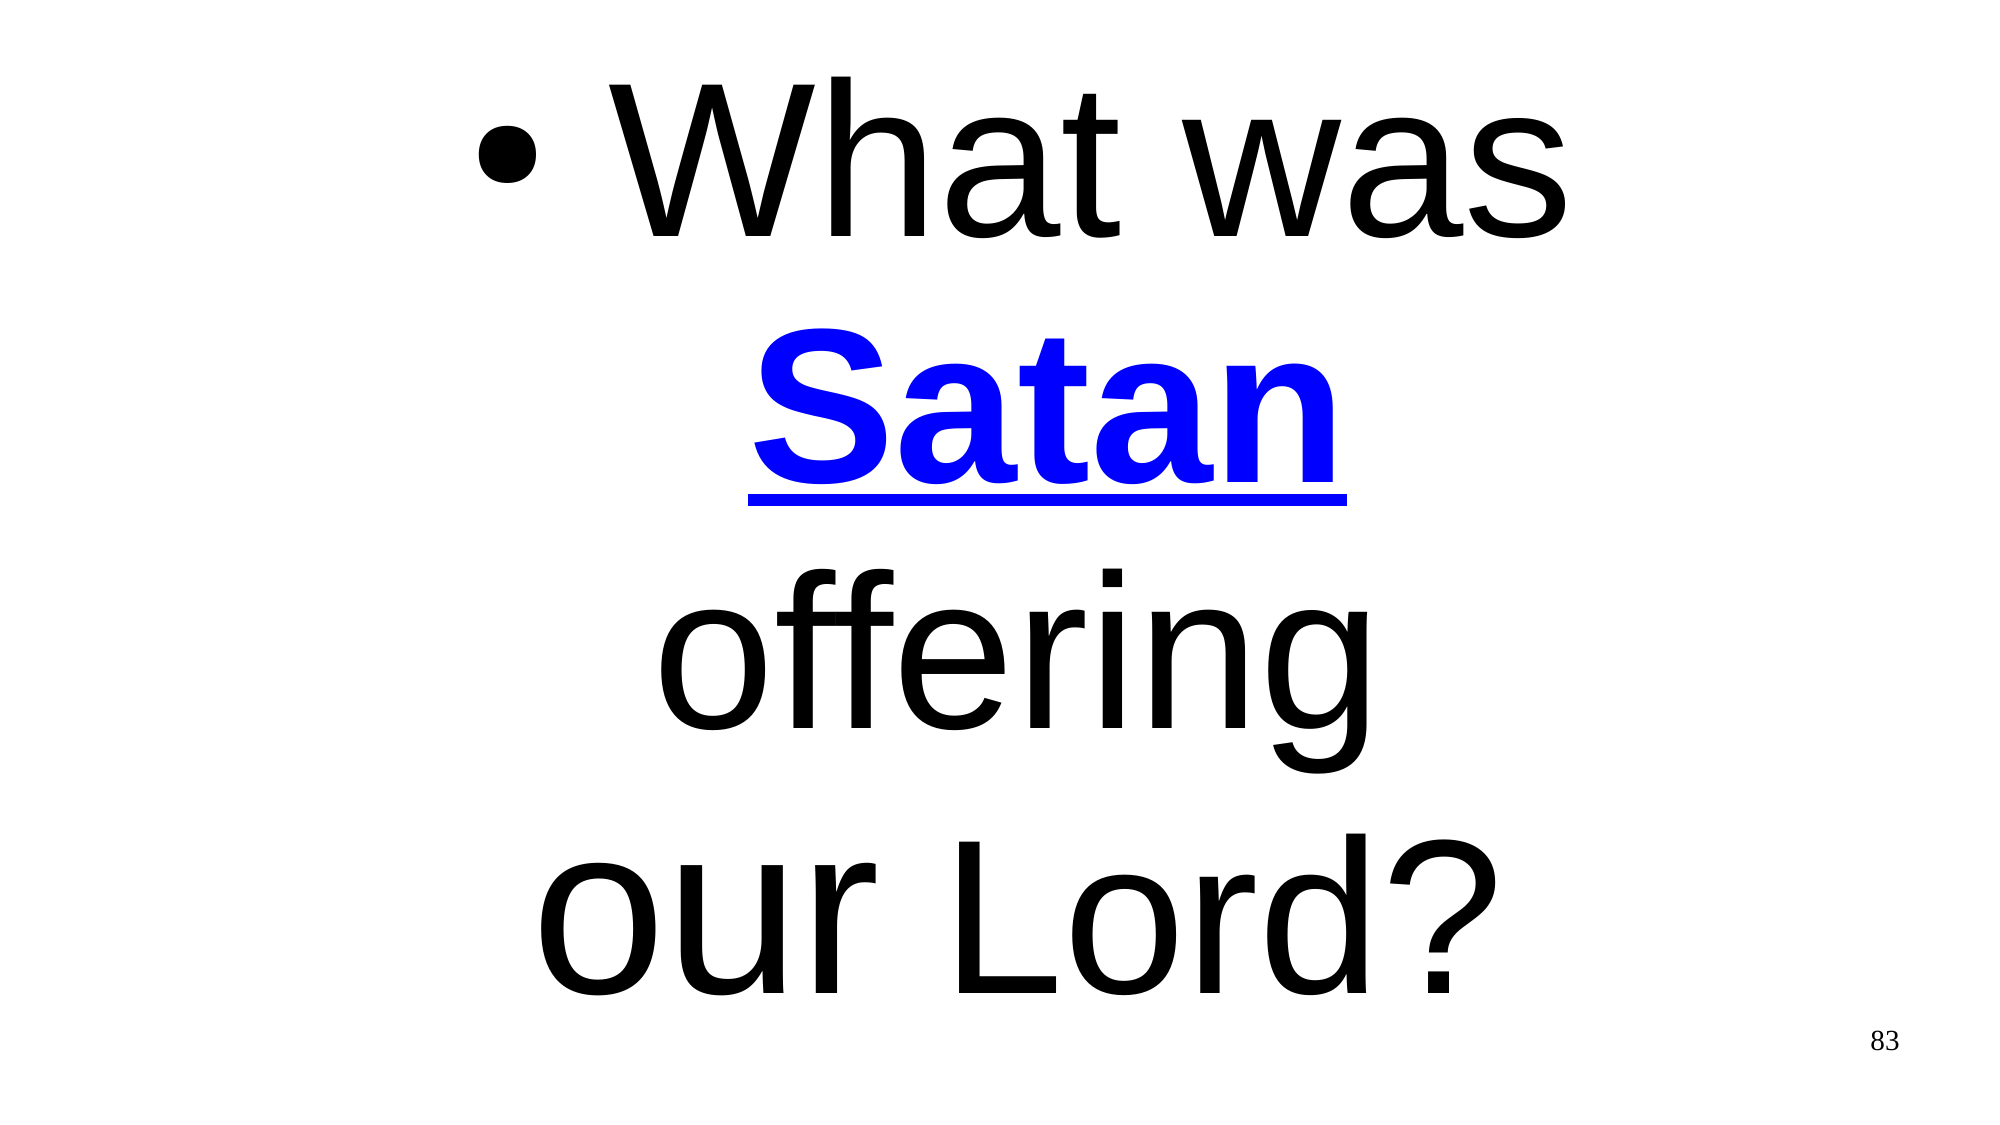

# What was Satan offering our Lord?
83